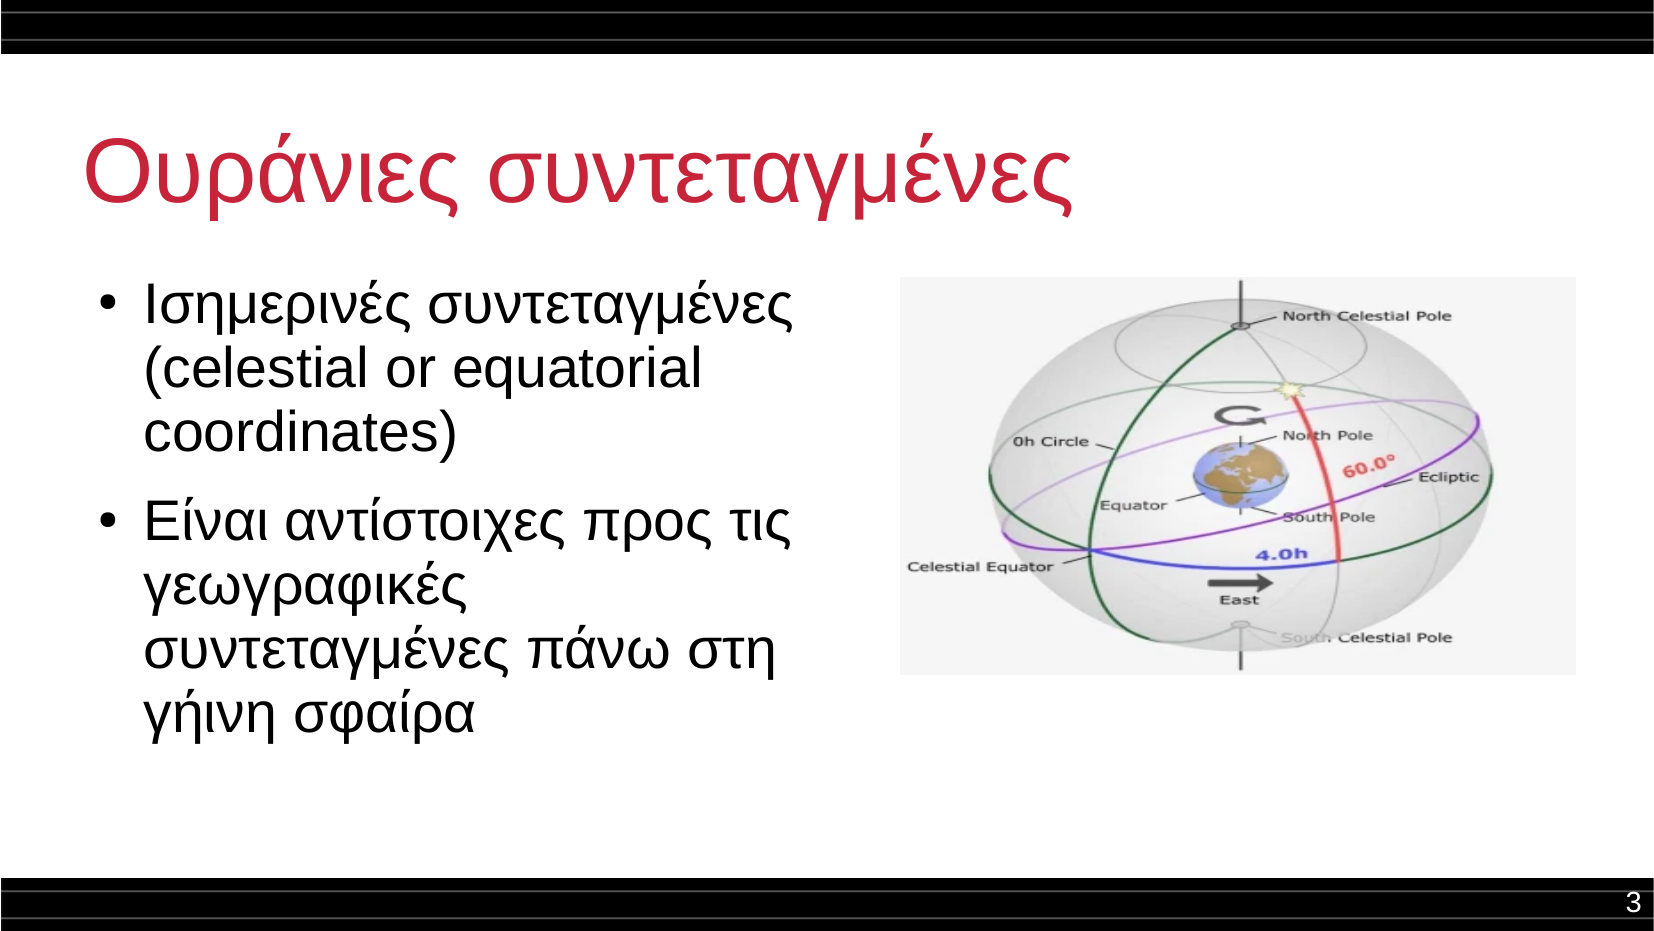

# Ουράνιες συντεταγμένες
Ισημερινές συντεταγμένες (celestial or equatorial coordinates)
Είναι αντίστοιχες προς τις γεωγραφικές συντεταγμένες πάνω στη γήινη σφαίρα